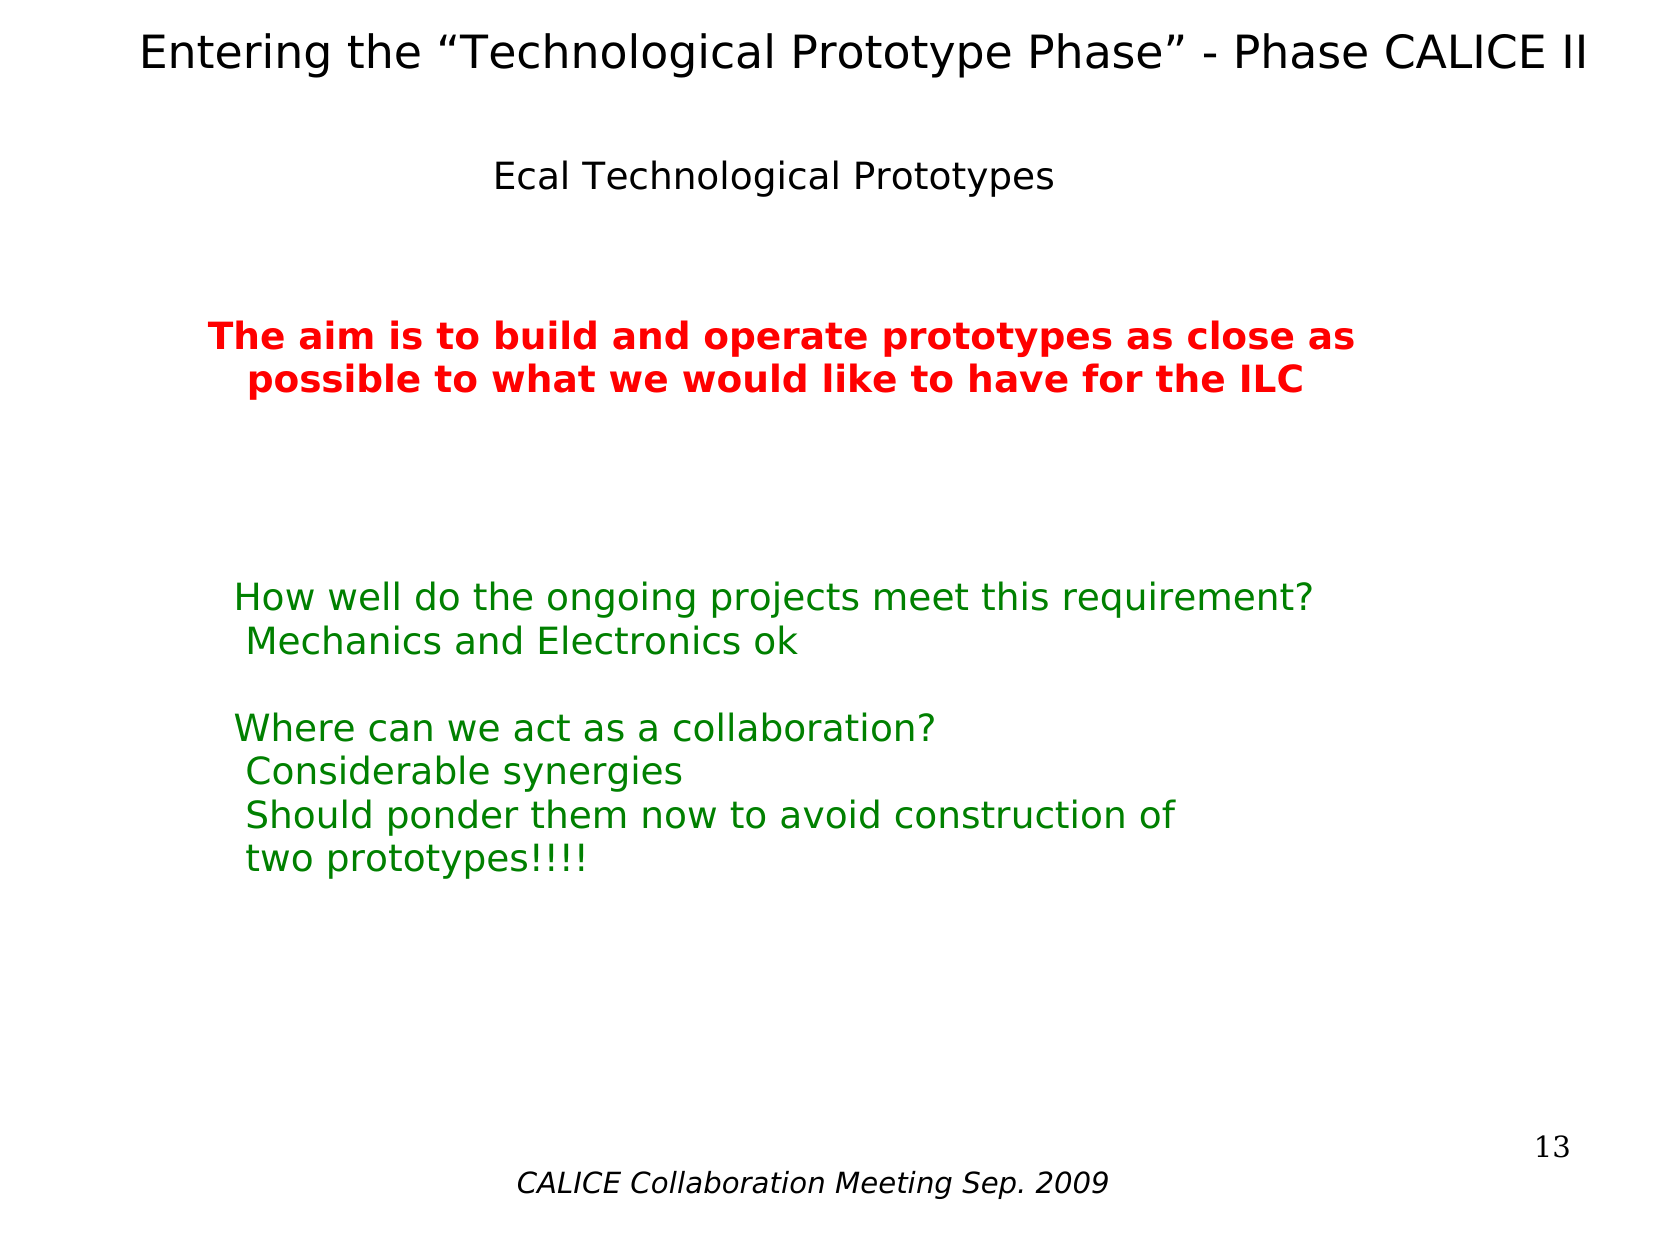

Entering the “Technological Prototype Phase” - Phase CALICE II
Ecal Technological Prototypes
The aim is to build and operate prototypes as close as
 possible to what we would like to have for the ILC
 How well do the ongoing projects meet this requirement?
 Mechanics and Electronics ok
 Where can we act as a collaboration?
 Considerable synergies
 Should ponder them now to avoid construction of
 two prototypes!!!!
13